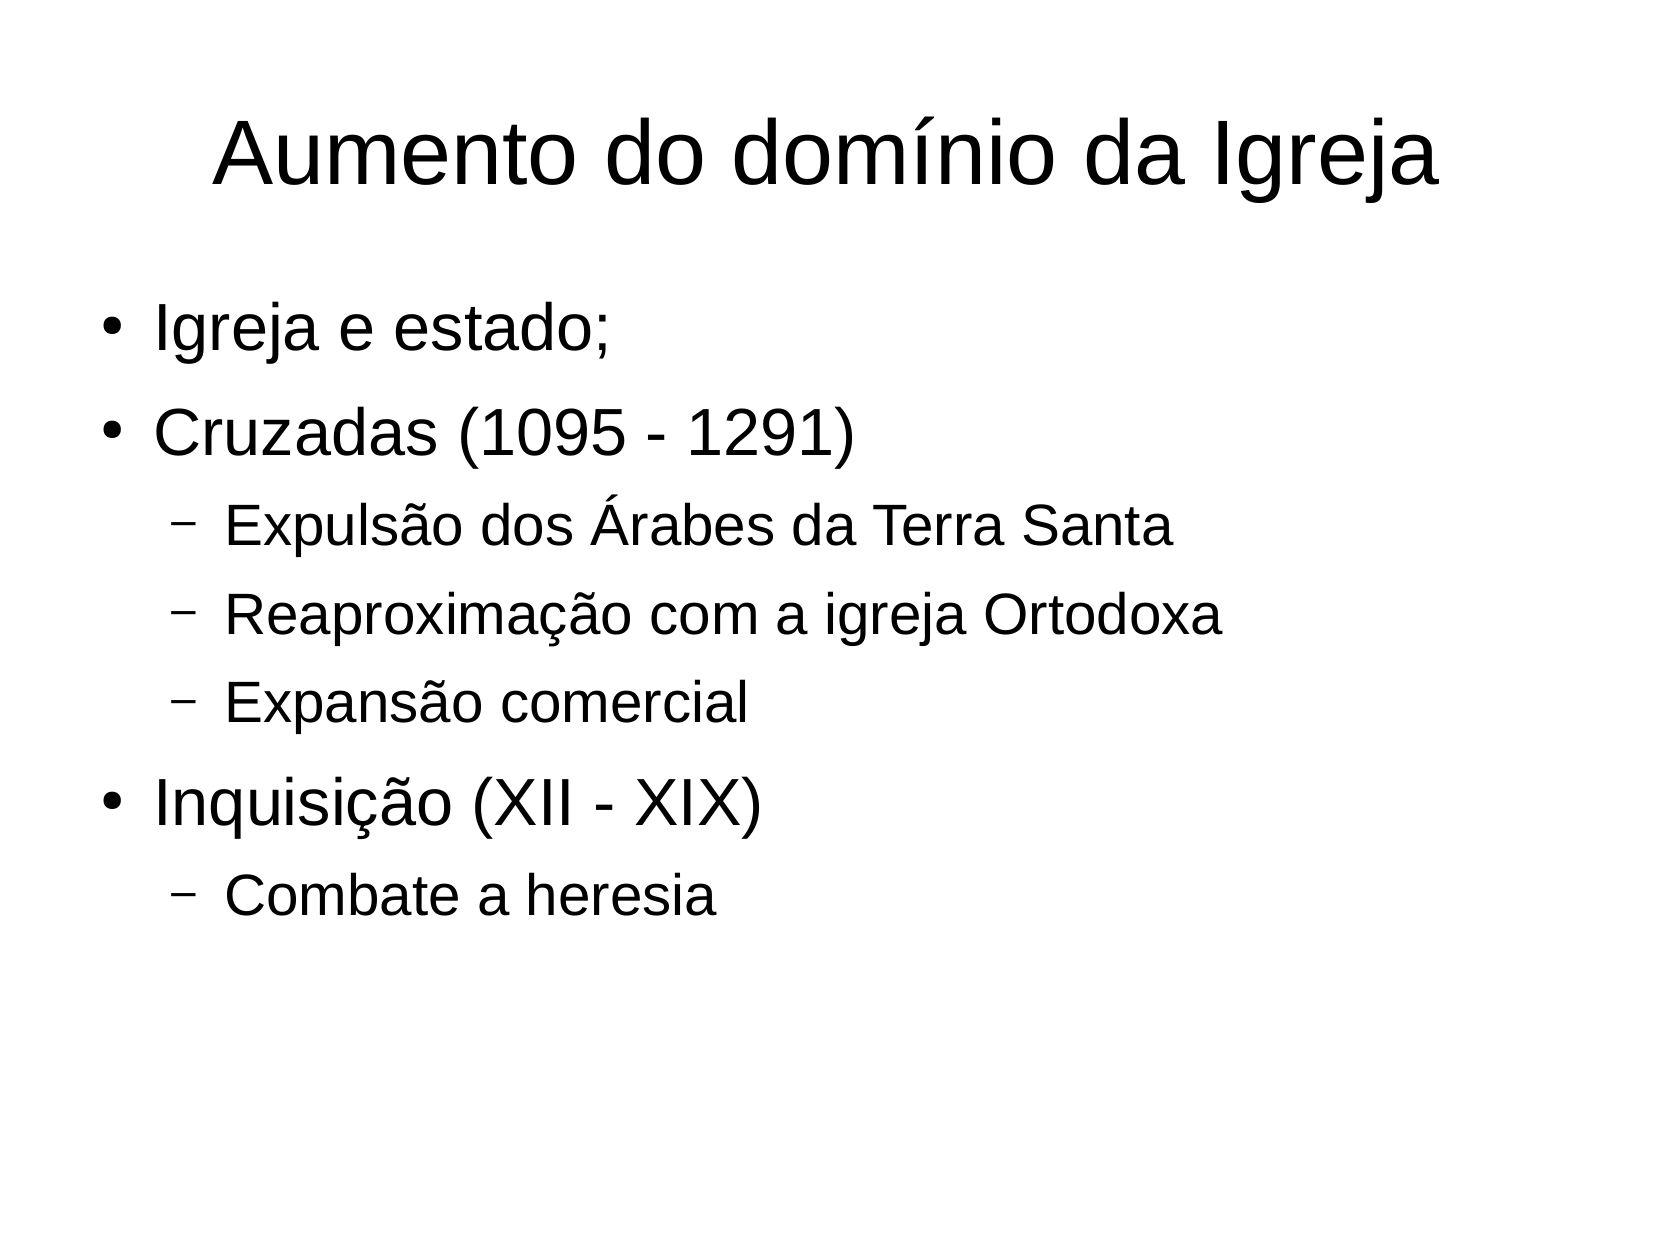

# Aumento do domínio da Igreja
Igreja e estado;
Cruzadas (1095 - 1291)
Expulsão dos Árabes da Terra Santa
Reaproximação com a igreja Ortodoxa
Expansão comercial
Inquisição (XII - XIX)
Combate a heresia